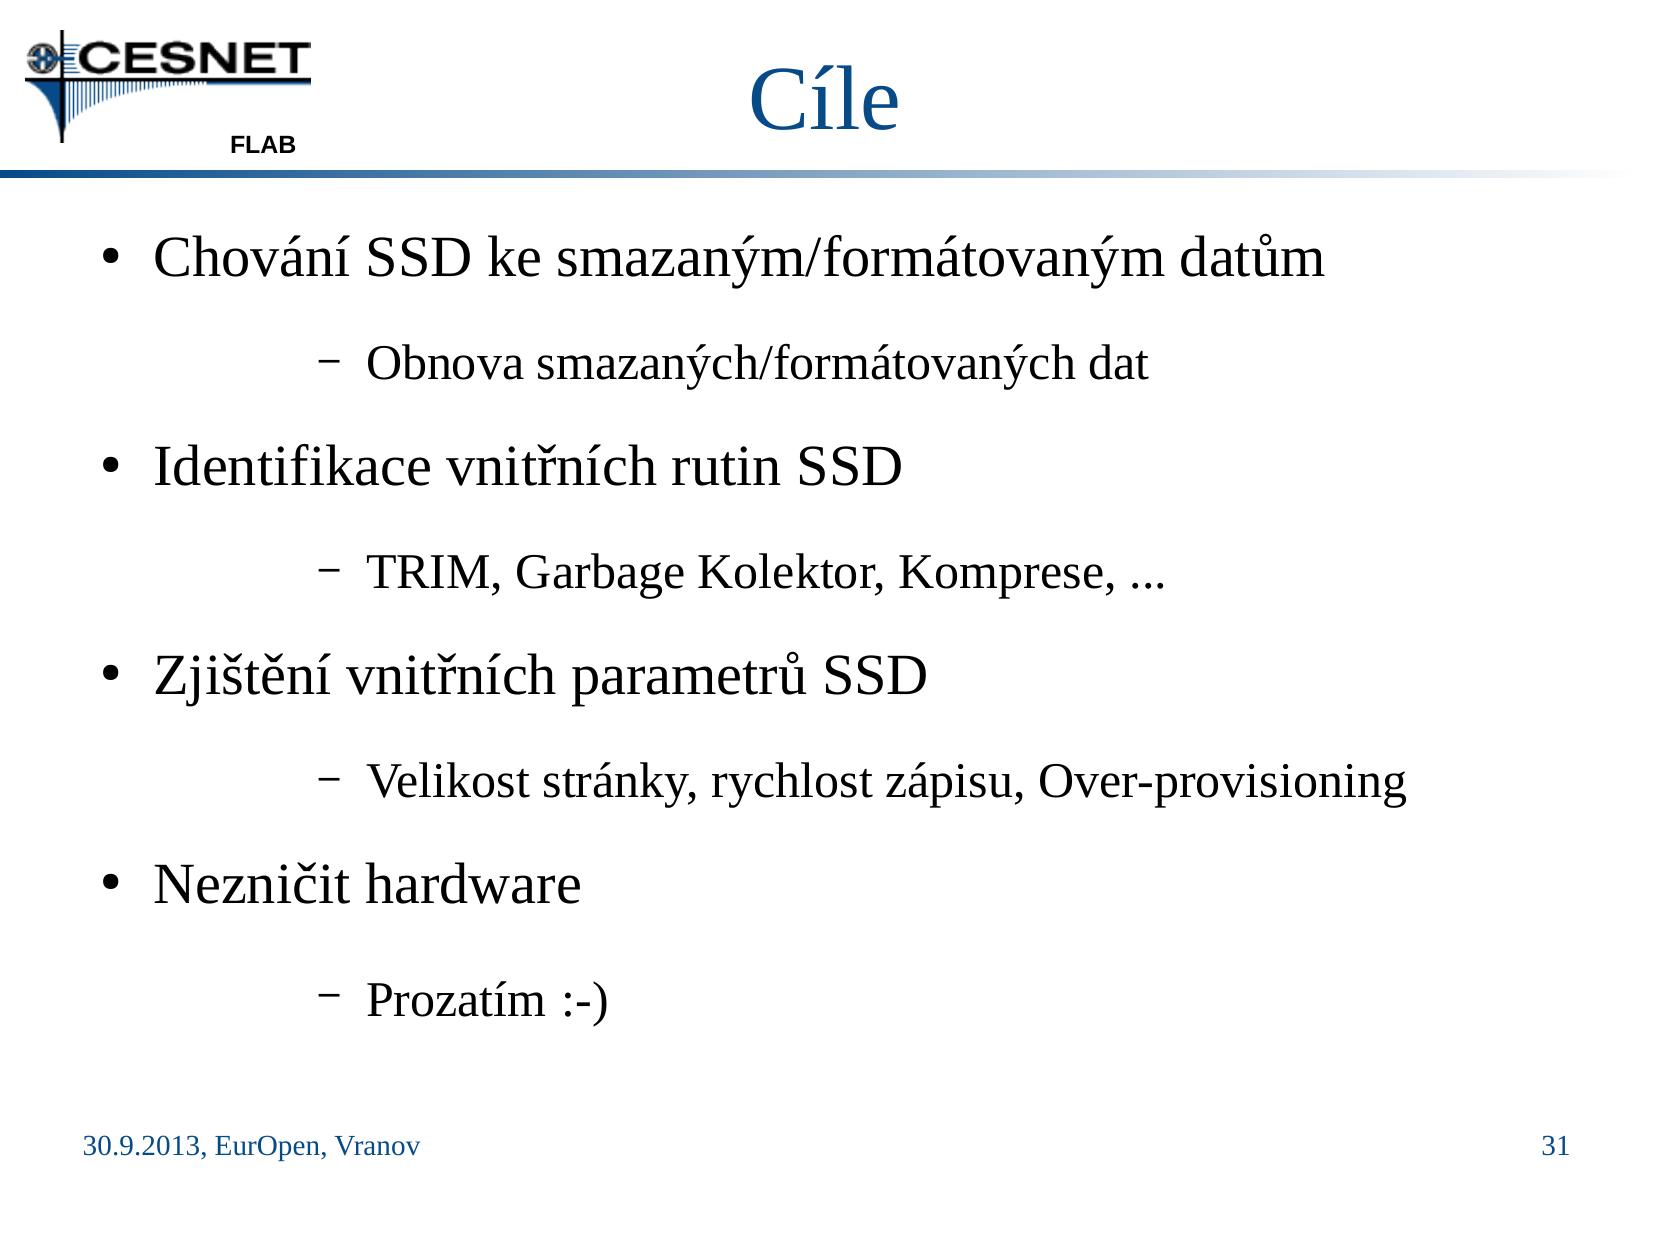

# Cíle
Chování SSD ke smazaným/formátovaným datům
Obnova smazaných/formátovaných dat
Identifikace vnitřních rutin SSD
TRIM, Garbage Kolektor, Komprese, ...
Zjištění vnitřních parametrů SSD
Velikost stránky, rychlost zápisu, Over-provisioning
Nezničit hardware
Prozatím :-)
30.9.2013, EurOpen, Vranov
31